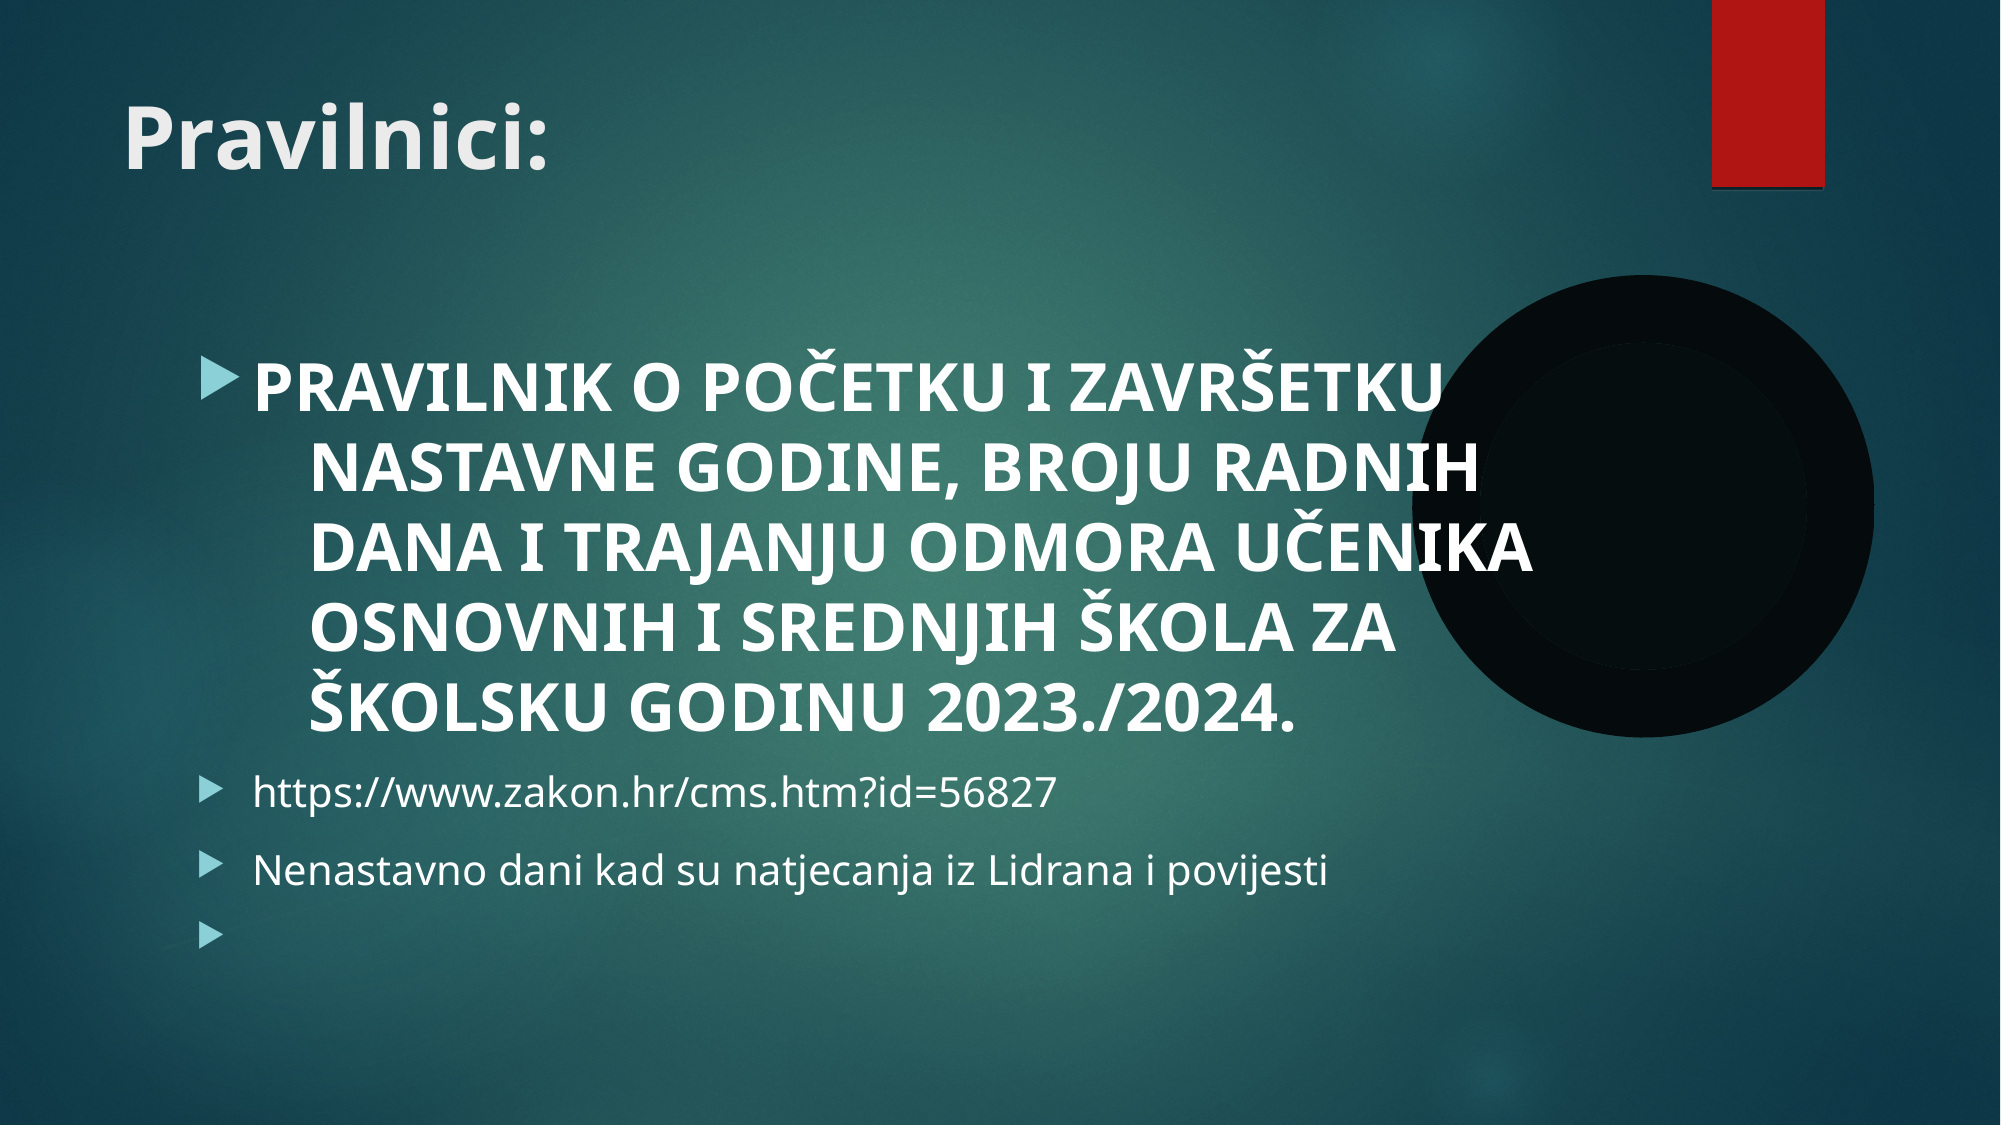

# Pravilnici:
PRAVILNIK O POČETKU I ZAVRŠETKU NASTAVNE GODINE, BROJU RADNIH DANA I TRAJANJU ODMORA UČENIKA OSNOVNIH I SREDNJIH ŠKOLA ZA ŠKOLSKU GODINU 2023./2024.
https://www.zakon.hr/cms.htm?id=56827
Nenastavno dani kad su natjecanja iz Lidrana i povijesti